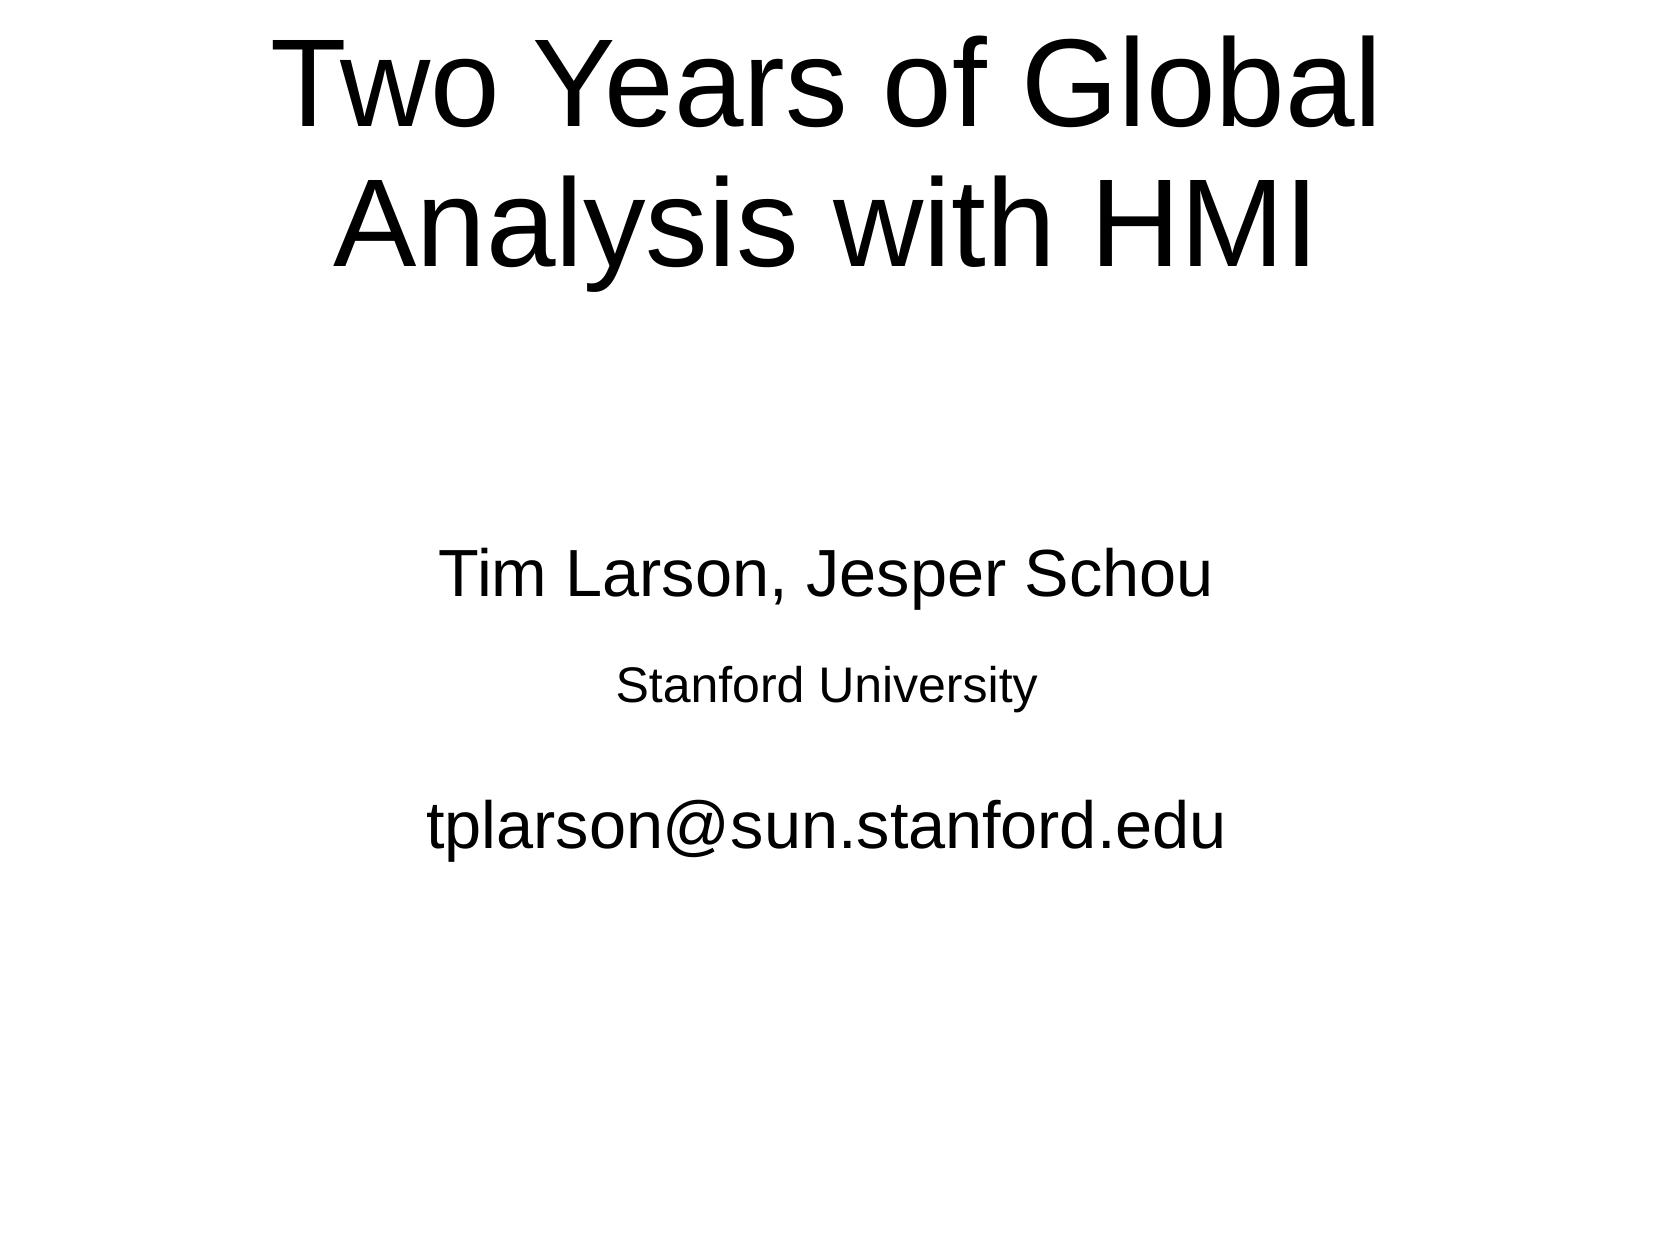

# Two Years of Global Analysis with HMI
Tim Larson, Jesper Schou
Stanford University
tplarson@sun.stanford.edu